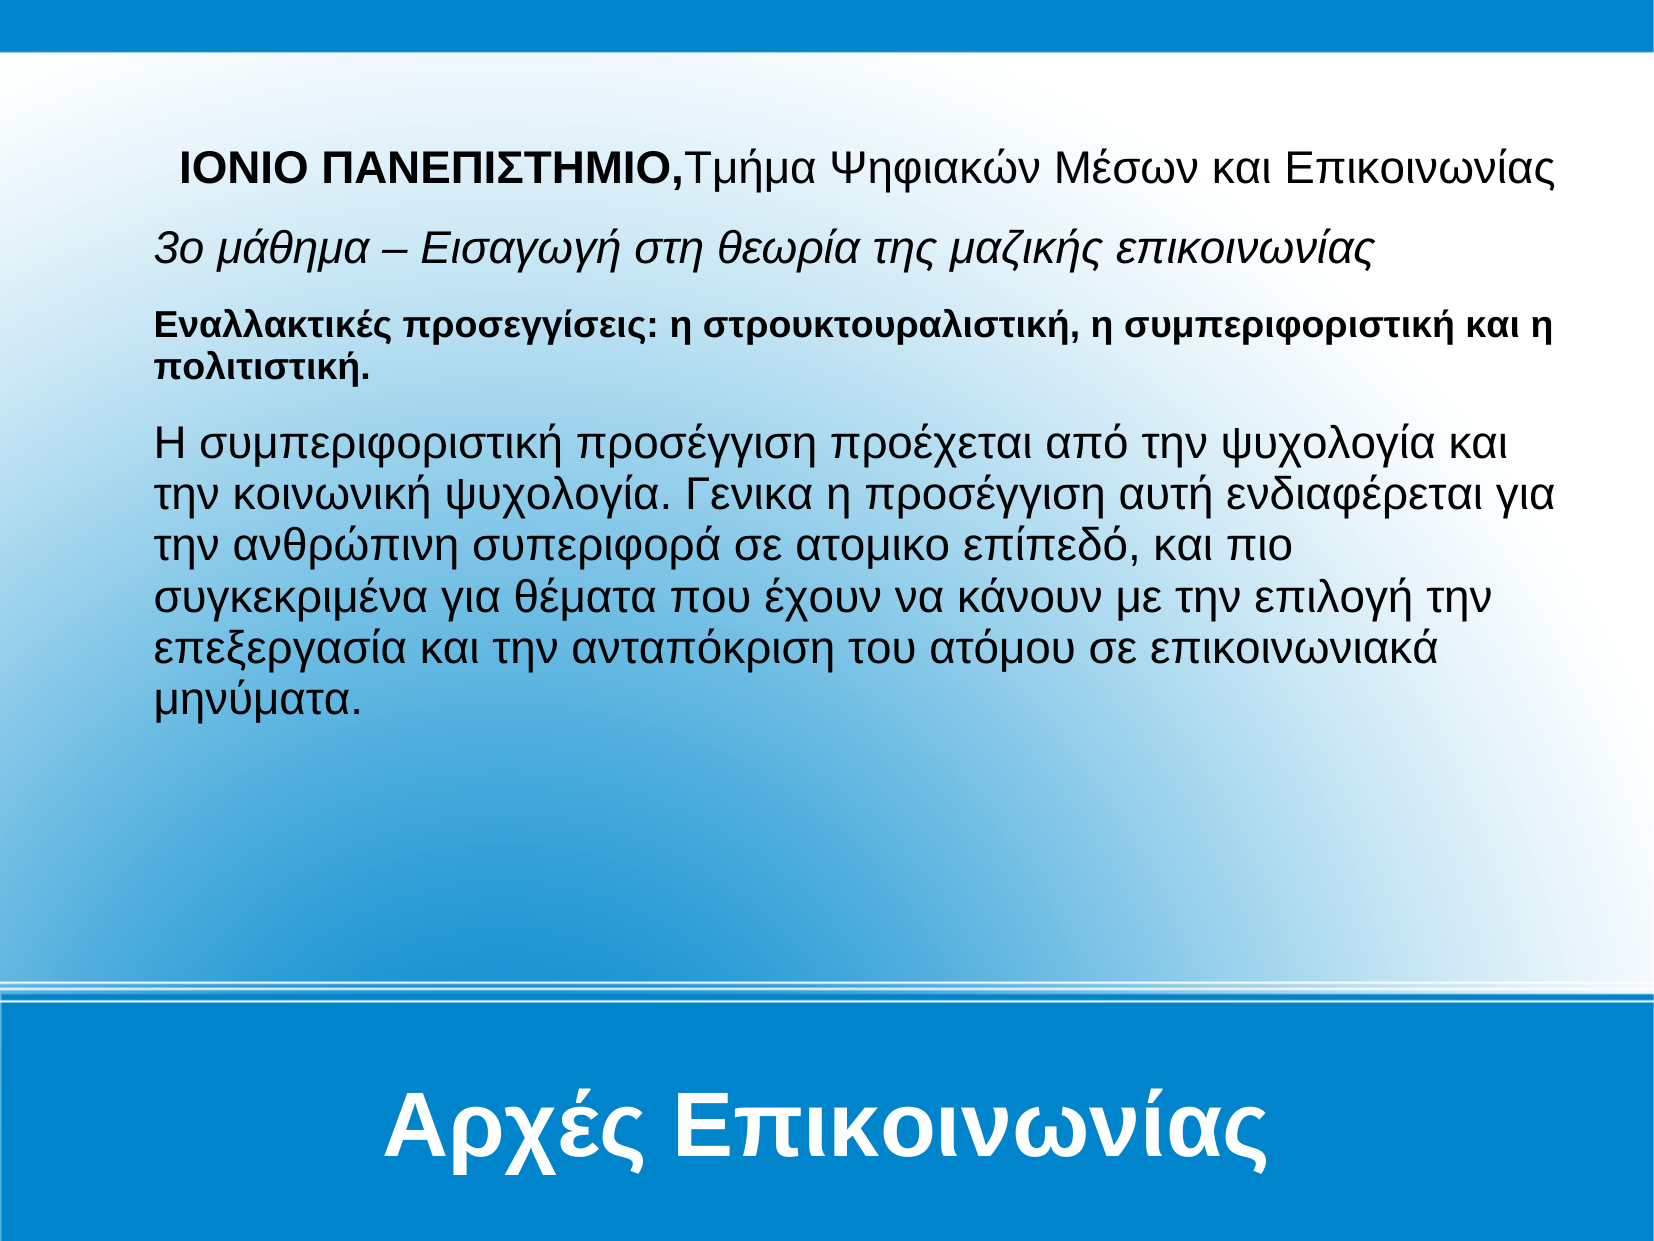

ΙΟΝΙΟ ΠΑΝΕΠΙΣΤΗΜΙΟ,Τμήμα Ψηφιακών Μέσων και Επικοινωνίας
3ο μάθημα – Εισαγωγή στη θεωρία της μαζικής επικοινωνίας
Εναλλακτικές προσεγγίσεις: η στρουκτουραλιστική, η συμπεριφοριστική και η πολιτιστική.
Η συμπεριφοριστική προσέγγιση προέχεται από την ψυχολογία και την κοινωνική ψυχολογία. Γενικα η προσέγγιση αυτή ενδιαφέρεται για την ανθρώπινη συπεριφορά σε ατομικο επίπεδό, και πιο συγκεκριμένα για θέματα που έχουν να κάνουν με την επιλογή την επεξεργασία και την ανταπόκριση του ατόμου σε επικοινωνιακά μηνύματα.
# Αρχές Επικοινωνίας